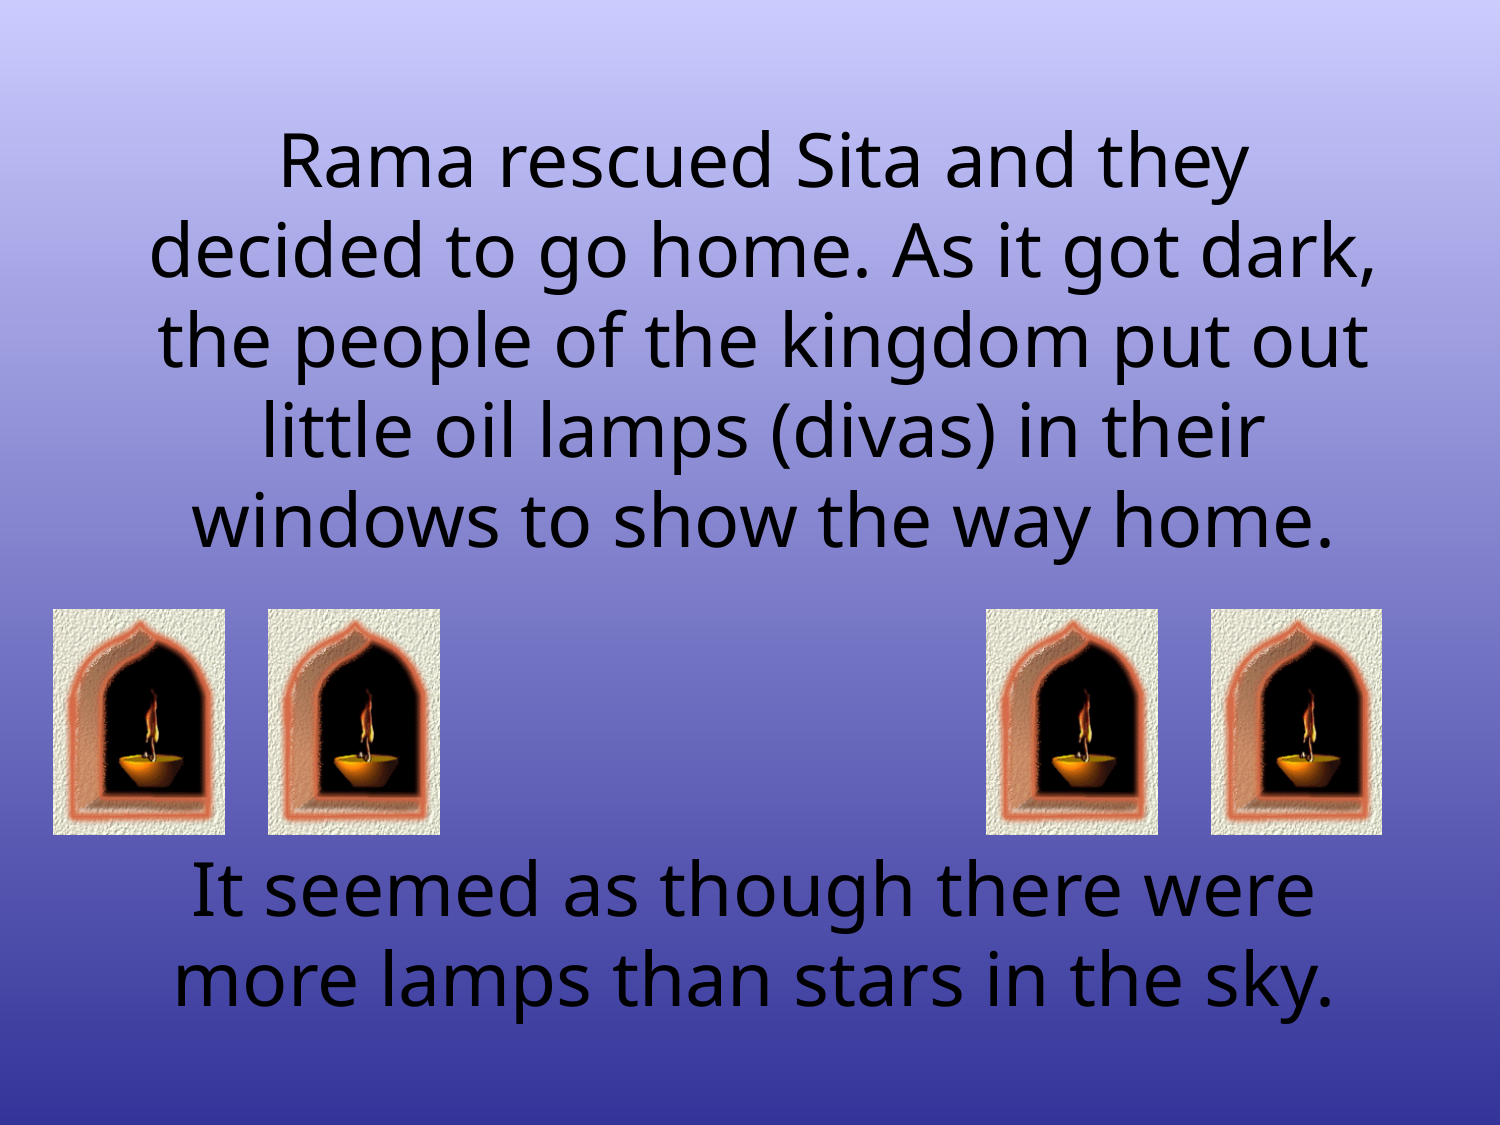

Rama rescued Sita and they decided to go home. As it got dark, the people of the kingdom put out little oil lamps (divas) in their windows to show the way home.
	It seemed as though there were more lamps than stars in the sky.